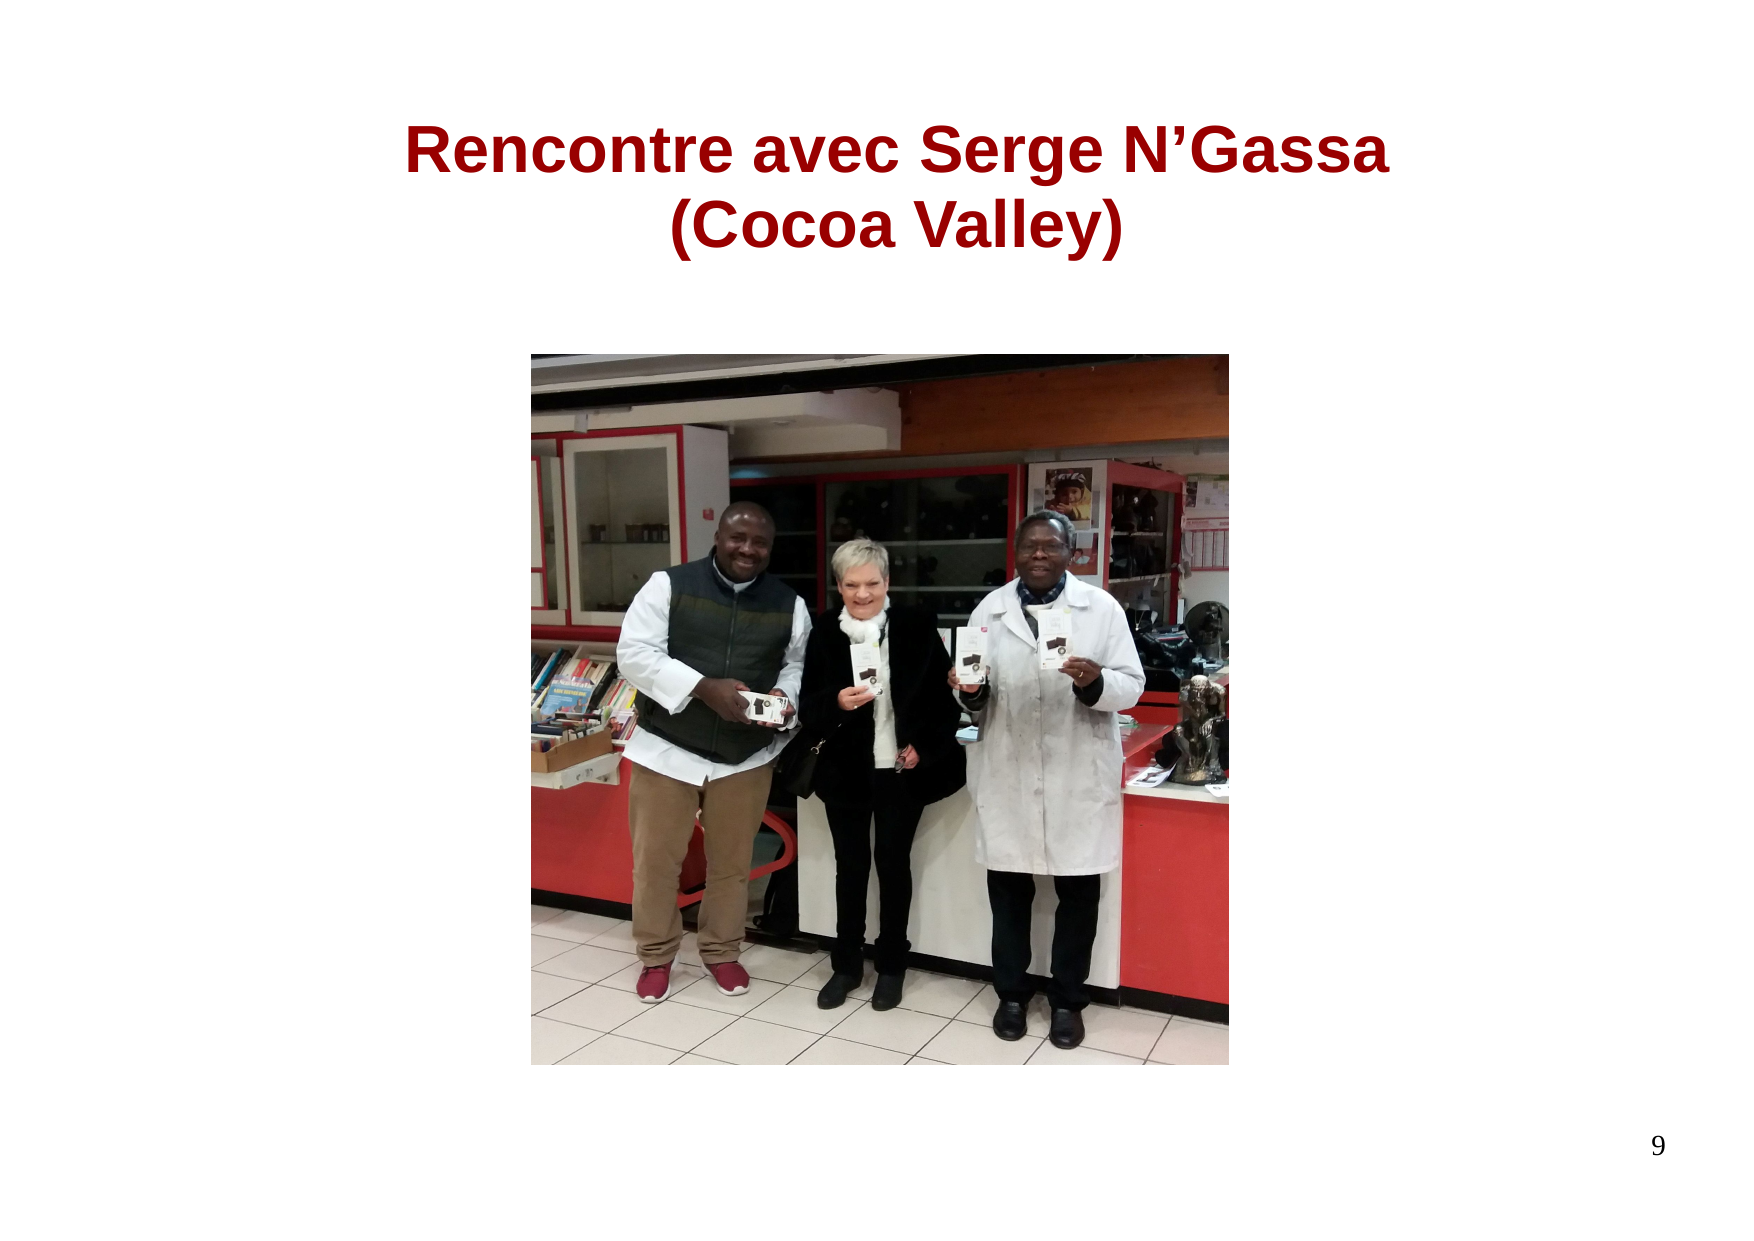

# Rencontre avec Serge N’Gassa (Cocoa Valley)
9